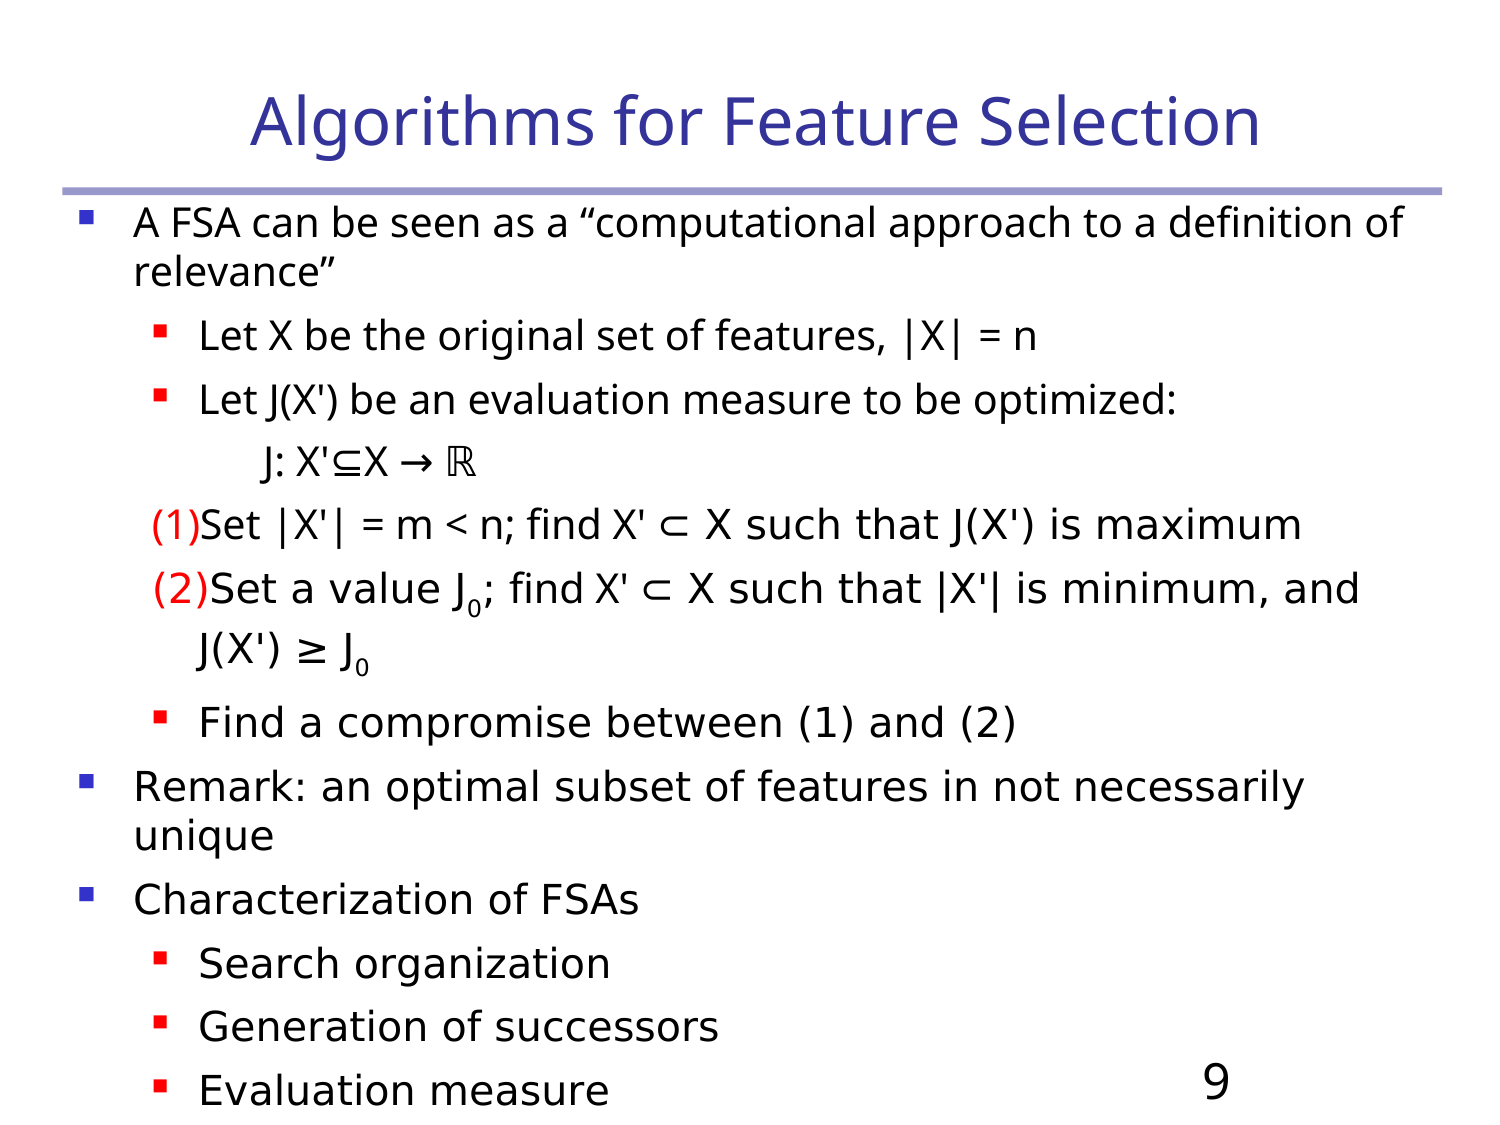

# Algorithms for Feature Selection
A FSA can be seen as a “computational approach to a definition of relevance”
Let X be the original set of features, |X| = n
Let J(X') be an evaluation measure to be optimized:
J: X'⊆X → ℝ
Set |X'| = m < n; find X' ⊂ X such that J(X') is maximum
Set a value J0; find X' ⊂ X such that |X'| is minimum, and J(X') ≥ J0
Find a compromise between (1) and (2)
Remark: an optimal subset of features in not necessarily unique
Characterization of FSAs
Search organization
Generation of successors
Evaluation measure